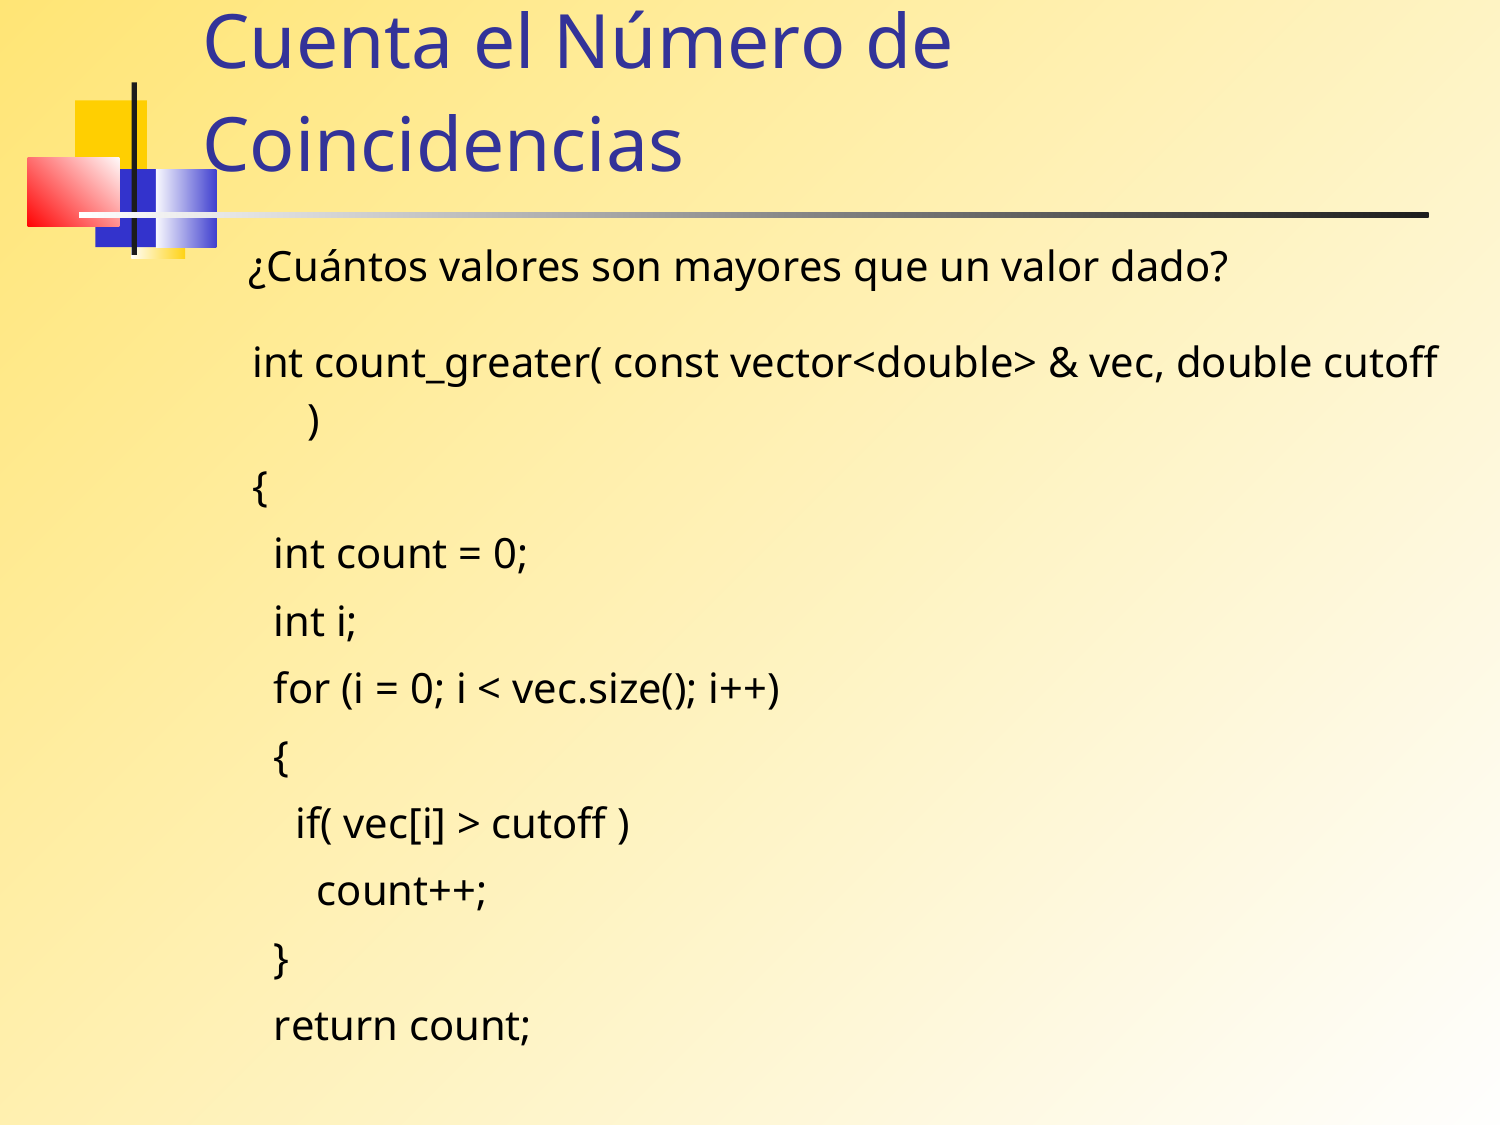

# Cuenta el Número de Coincidencias
¿Cuántos valores son mayores que un valor dado?
int count_greater( const vector<double> & vec, double cutoff )‏
{
 int count = 0;
 int i;
 for (i = 0; i < vec.size(); i++)‏
 {
 if( vec[i] > cutoff )‏
 count++;
 }
 return count;
} // source: Horstmann